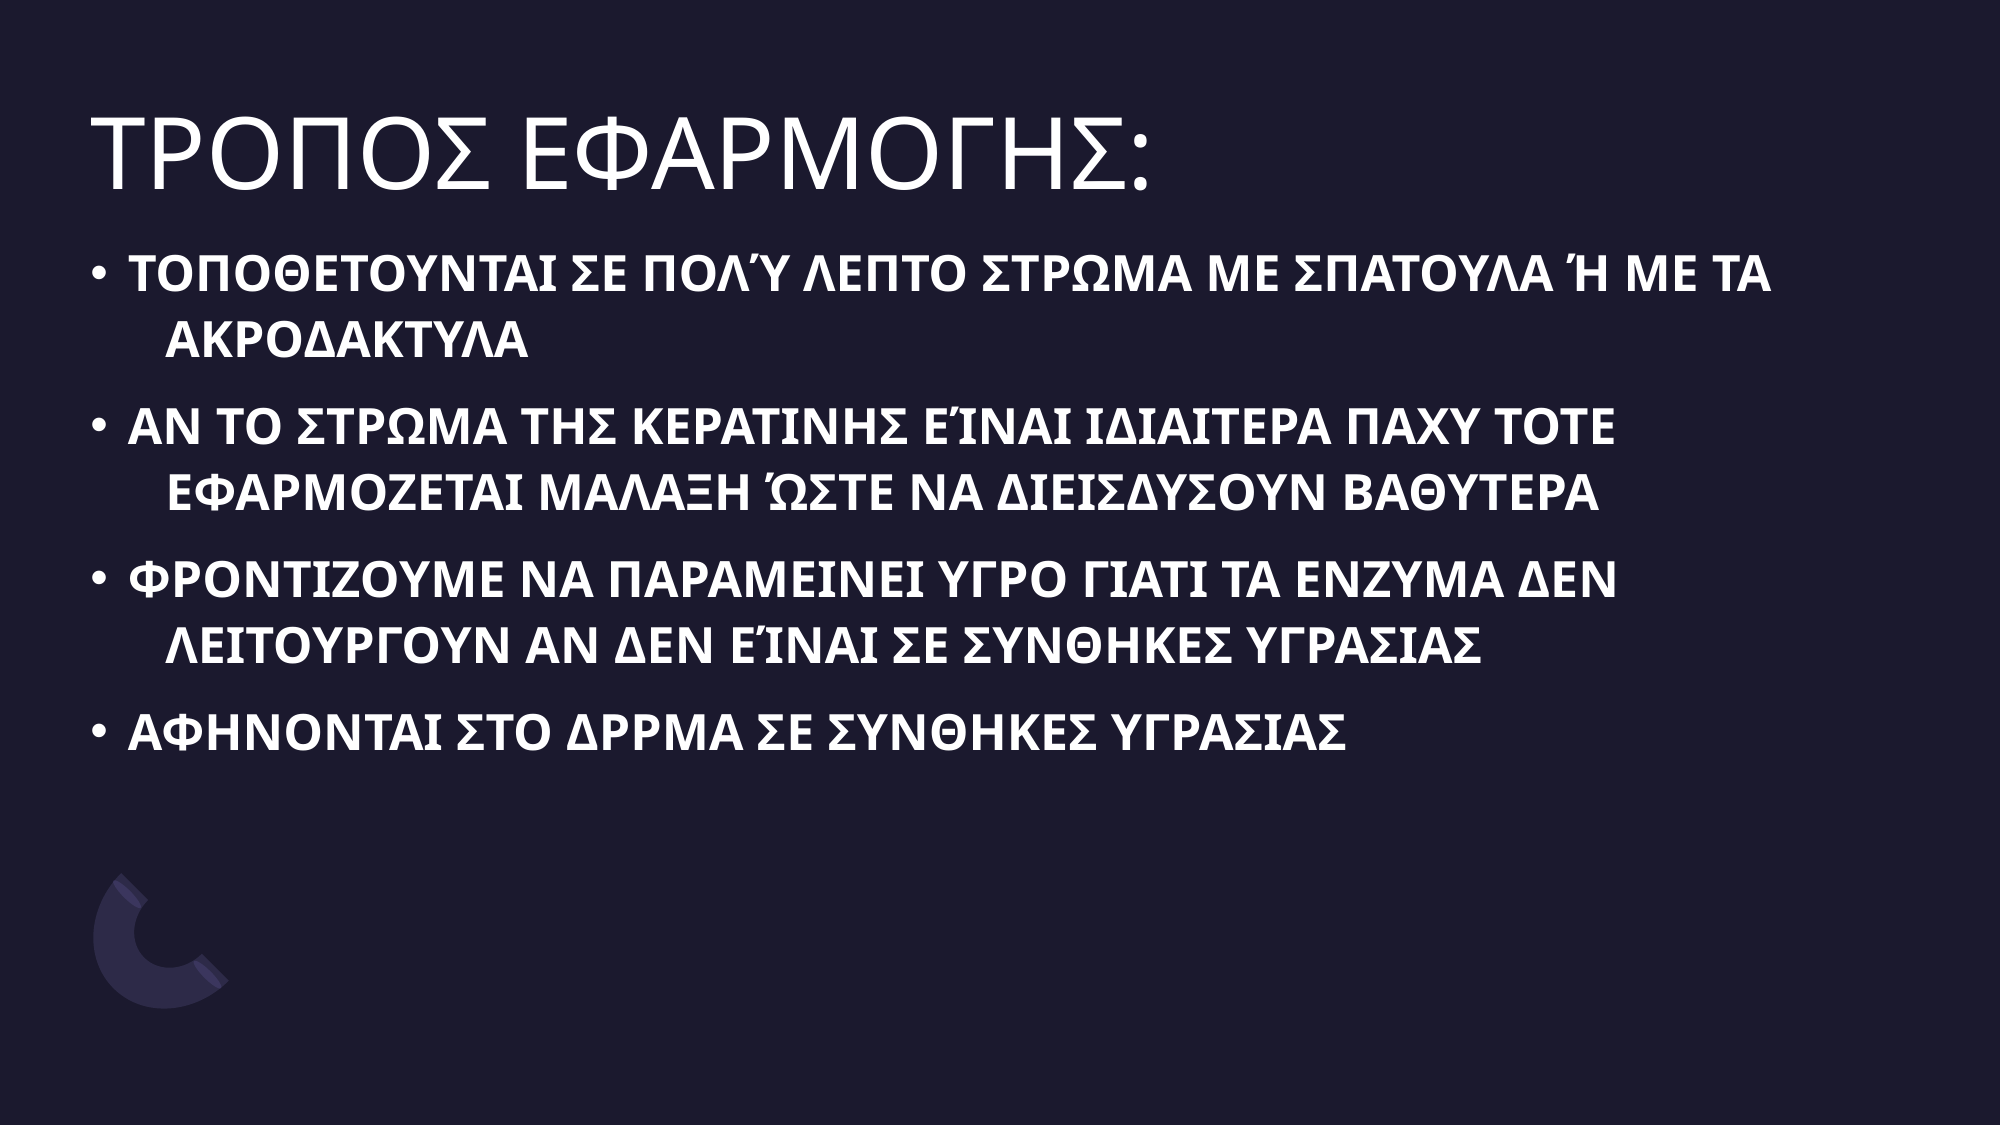

# ΤΡΟΠΟΣ ΕΦΑΡΜΟΓΗΣ:
ΤΟΠΟΘΕΤΟΥΝΤΑΙ ΣΕ ΠΟΛΎ ΛΕΠΤΟ ΣΤΡΩΜΑ ΜΕ ΣΠΑΤΟΥΛΑ Ή ΜΕ ΤΑ ΑΚΡΟΔΑΚΤΥΛΑ
ΑΝ ΤΟ ΣΤΡΩΜΑ ΤΗΣ ΚΕΡΑΤΙΝΗΣ ΕΊΝΑΙ ΙΔΙΑΙΤΕΡΑ ΠΑΧΥ ΤΟΤΕ ΕΦΑΡΜΟΖΕΤΑΙ ΜΑΛΑΞΗ ΏΣΤΕ ΝΑ ΔΙΕΙΣΔΥΣΟΥΝ ΒΑΘΥΤΕΡΑ
ΦΡΟΝΤΙΖΟΥΜΕ ΝΑ ΠΑΡΑΜΕΙΝΕΙ ΥΓΡΟ ΓΙΑΤΙ ΤΑ ΕΝΖΥΜΑ ΔΕΝ ΛΕΙΤΟΥΡΓΟΥΝ ΑΝ ΔΕΝ ΕΊΝΑΙ ΣΕ ΣΥΝΘΗΚΕΣ ΥΓΡΑΣΙΑΣ
ΑΦΗΝΟΝΤΑΙ ΣΤΟ ΔΡΡΜΑ ΣΕ ΣΥΝΘΗΚΕΣ ΥΓΡΑΣΙΑΣ